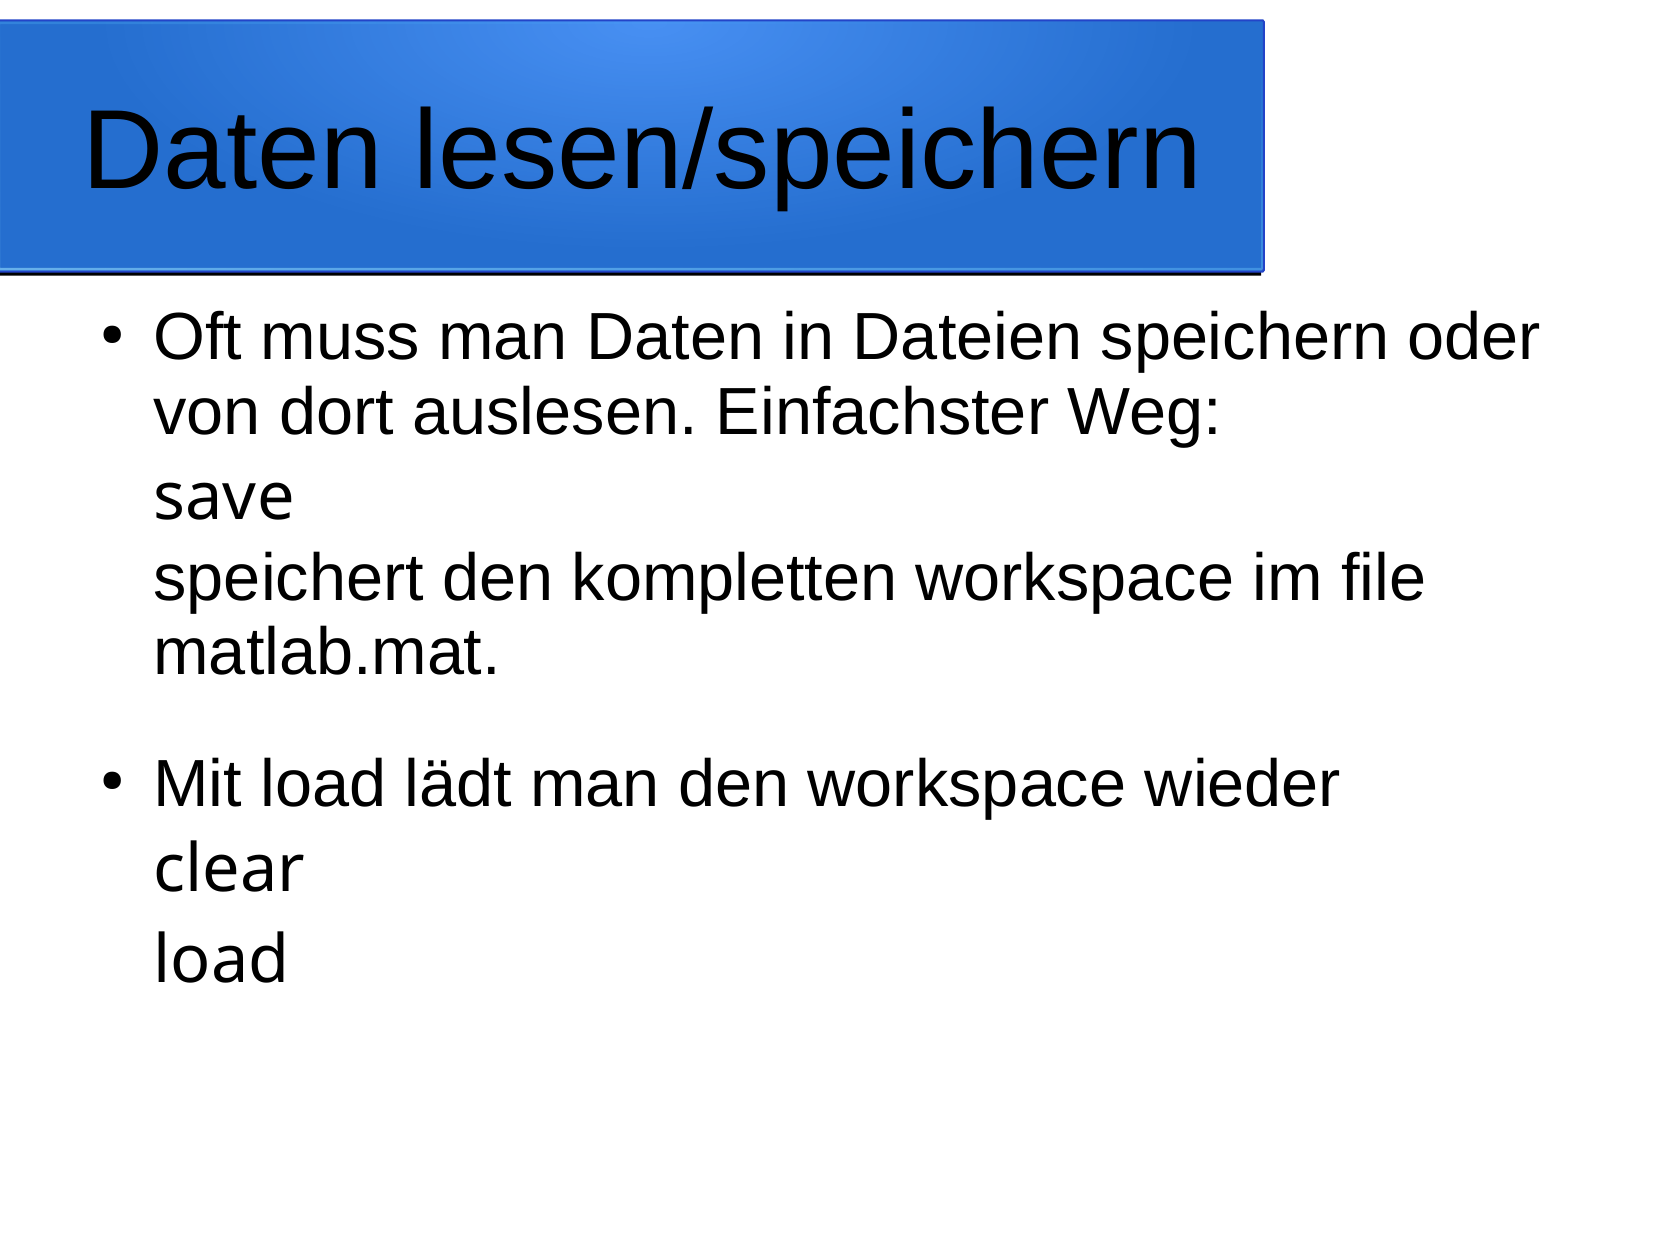

# Daten lesen/speichern
Oft muss man Daten in Dateien speichern oder von dort auslesen. Einfachster Weg:
save
speichert den kompletten workspace im file matlab.mat.
Mit load lädt man den workspace wieder
clear
load